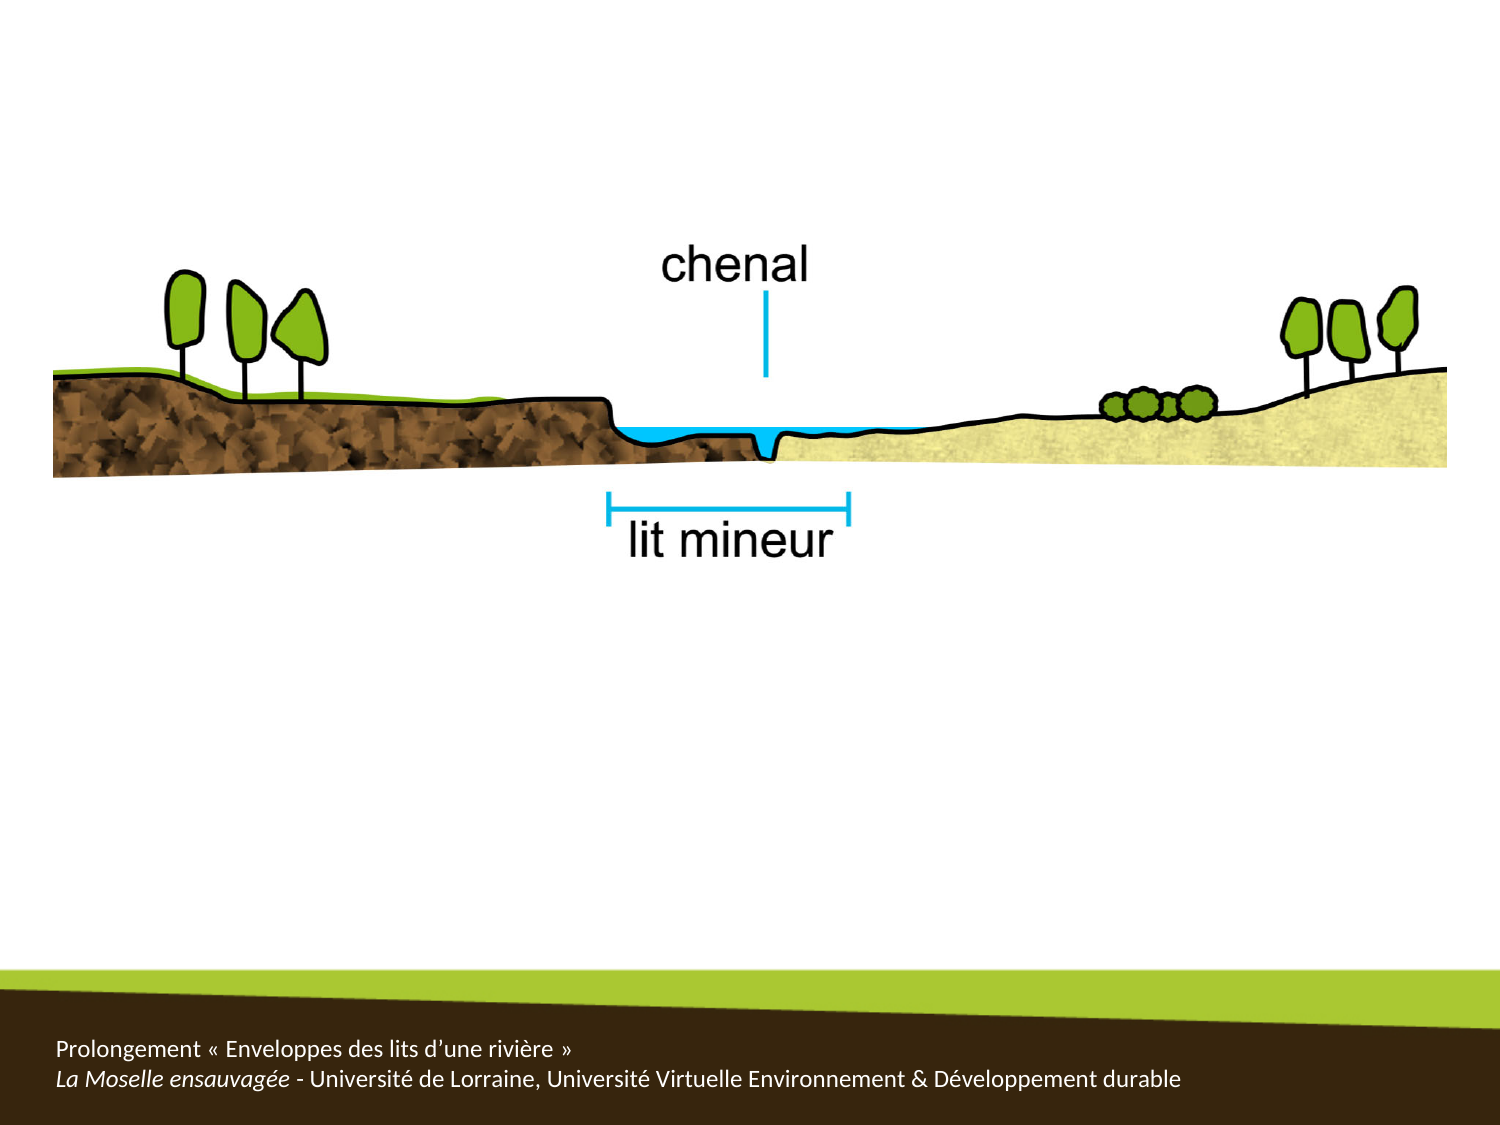

Prolongement « Enveloppes des lits d’une rivière »
La Moselle ensauvagée - Université de Lorraine, Université Virtuelle Environnement & Développement durable